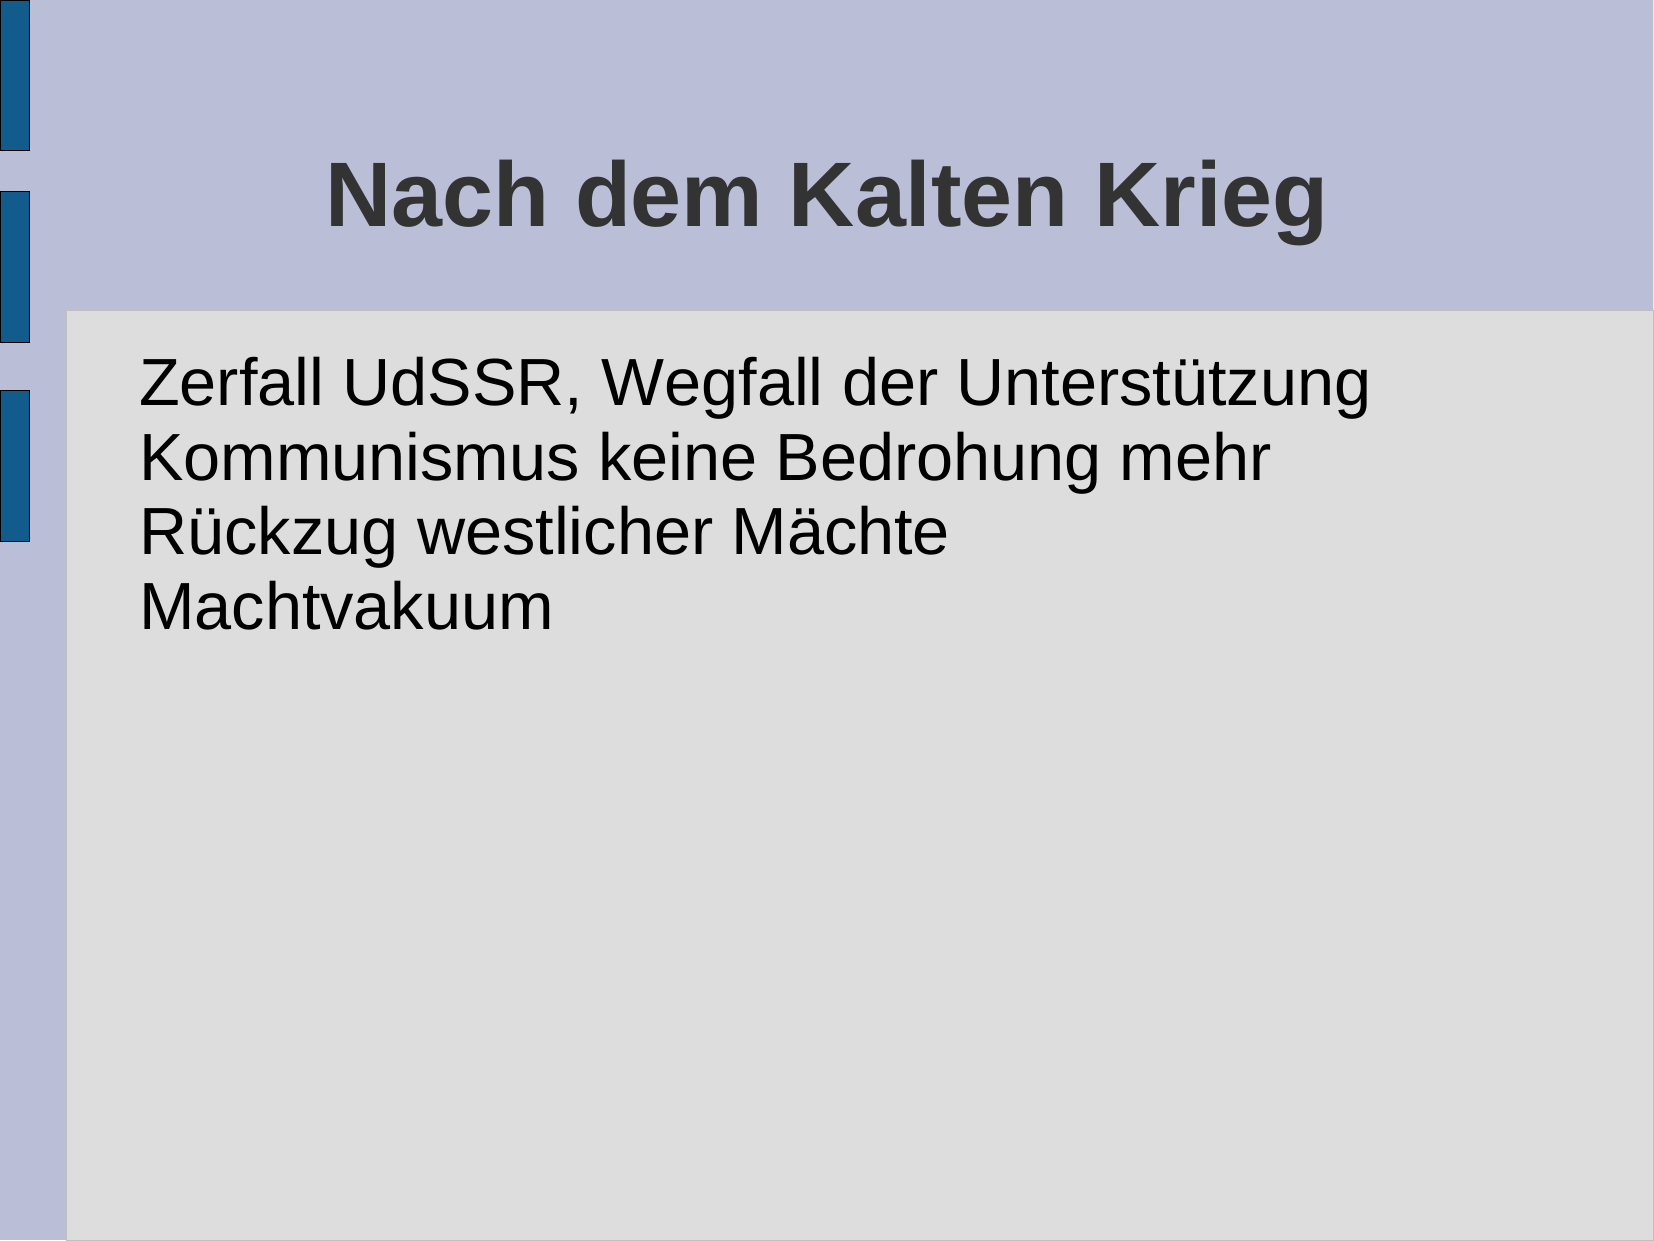

# Nach dem Kalten Krieg
Zerfall UdSSR, Wegfall der Unterstützung
Kommunismus keine Bedrohung mehr
Rückzug westlicher Mächte
Machtvakuum